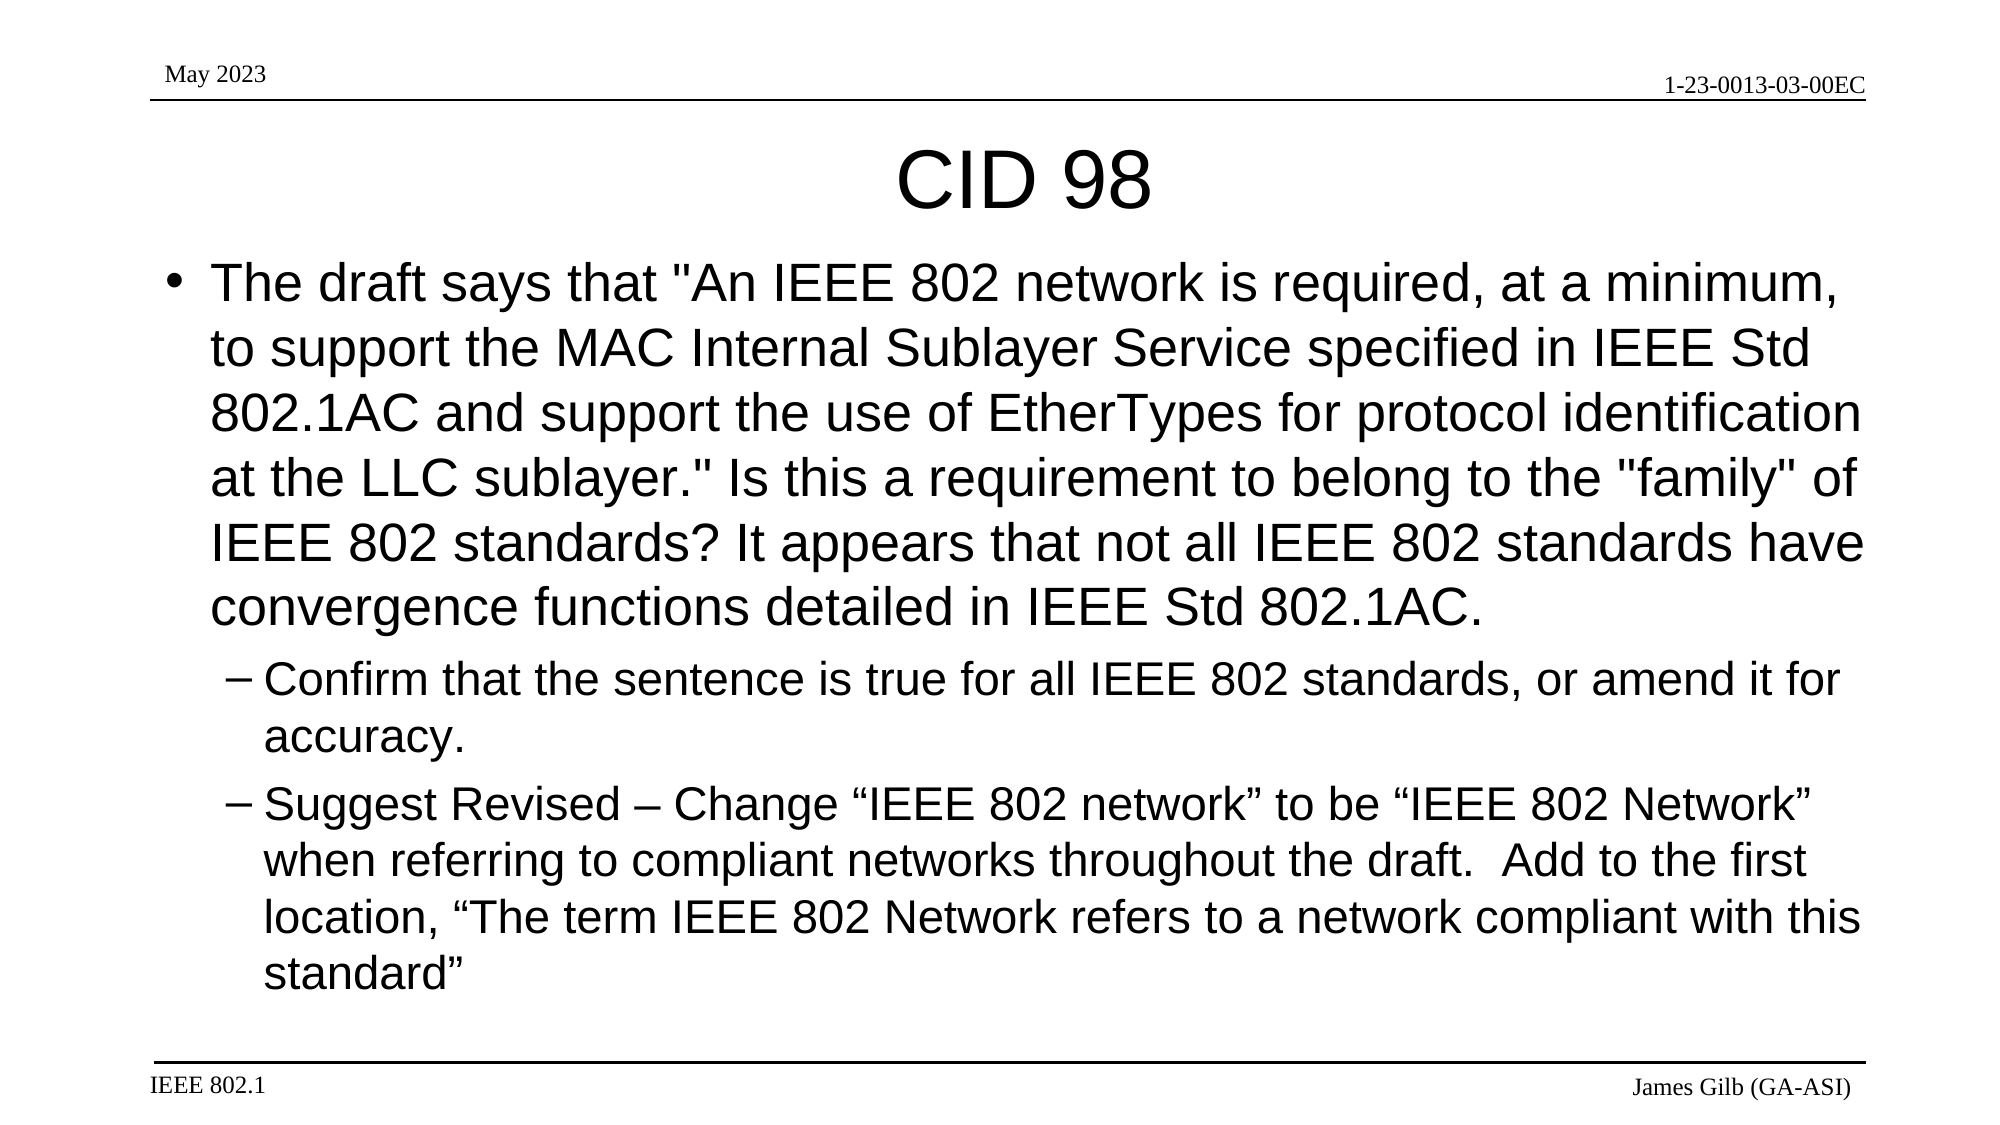

# CID 98
The draft says that "An IEEE 802 network is required, at a minimum, to support the MAC Internal Sublayer Service specified in IEEE Std 802.1AC and support the use of EtherTypes for protocol identification at the LLC sublayer." Is this a requirement to belong to the "family" of IEEE 802 standards? It appears that not all IEEE 802 standards have convergence functions detailed in IEEE Std 802.1AC.
Confirm that the sentence is true for all IEEE 802 standards, or amend it for accuracy.
Suggest Revised – Change “IEEE 802 network” to be “IEEE 802 Network” when referring to compliant networks throughout the draft. Add to the first location, “The term IEEE 802 Network refers to a network compliant with this standard”